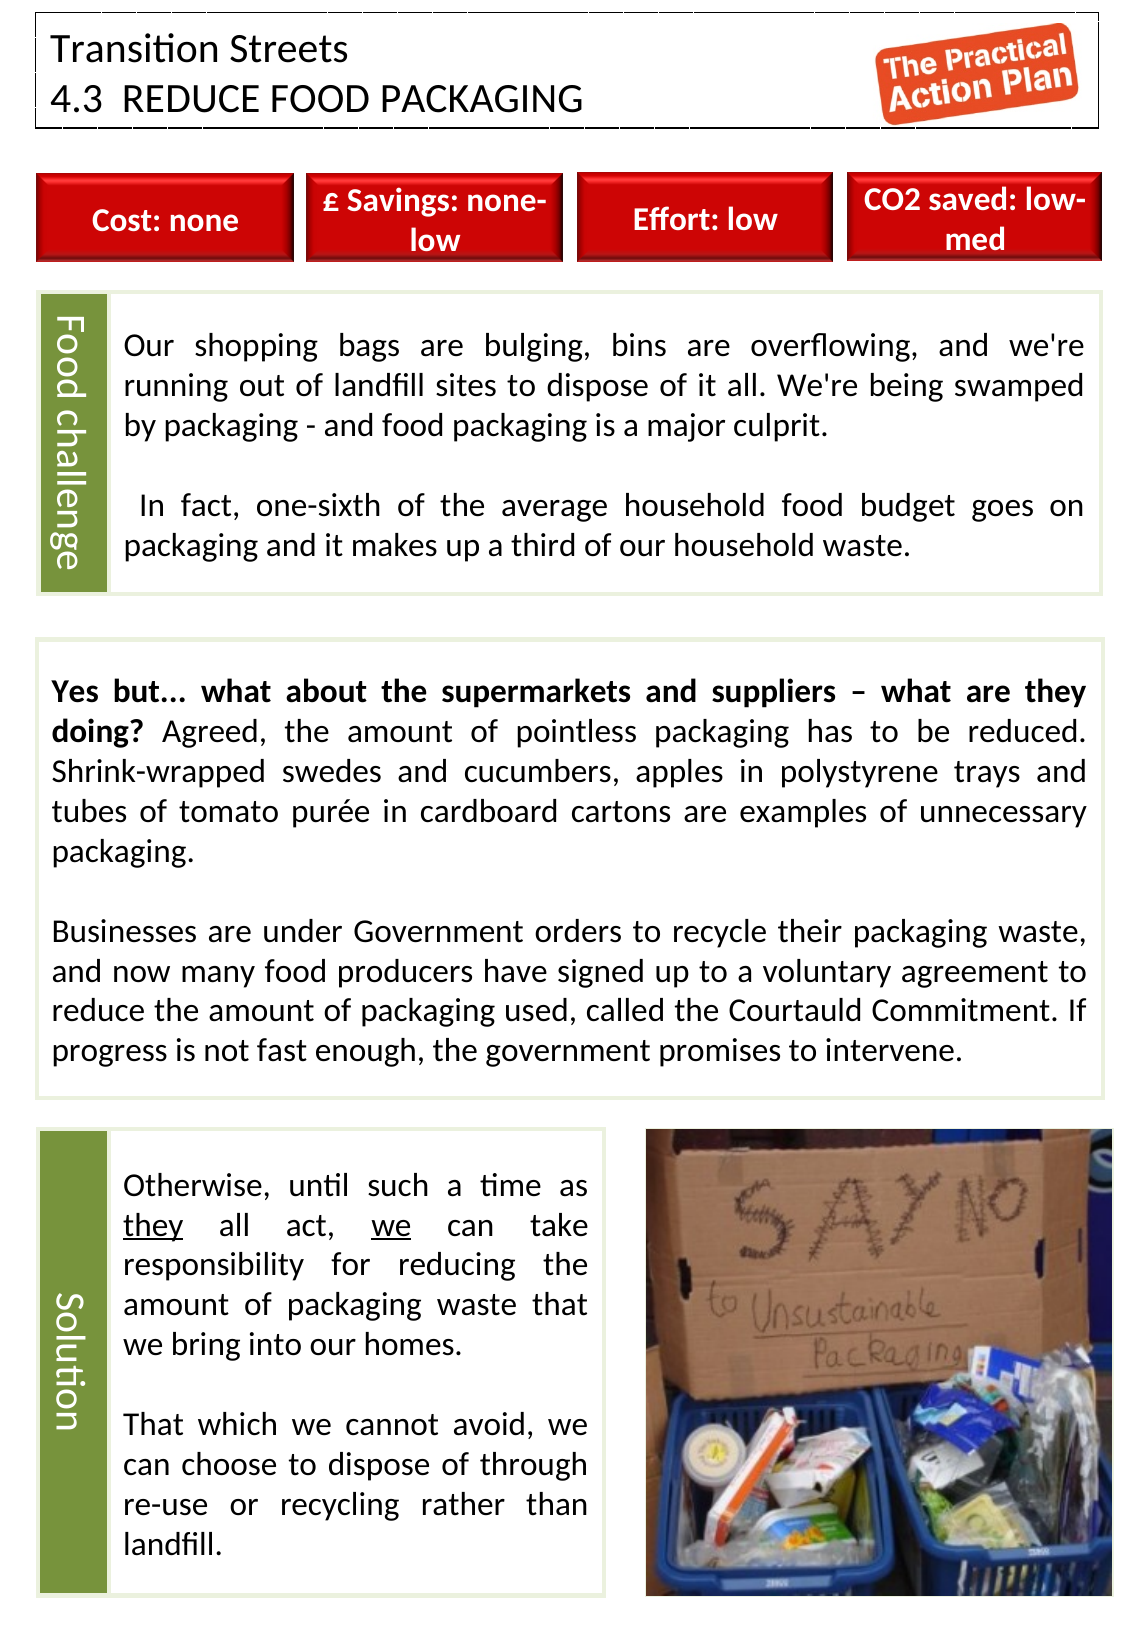

Transition Streets
4.3 REDUCE FOOD PACKAGING
Effort: low
CO2 saved: low-med
Cost: none
£ Savings: none-low
Food challenge
Our shopping bags are bulging, bins are overflowing, and we're running out of landfill sites to dispose of it all. We're being swamped by packaging - and food packaging is a major culprit.
 In fact, one-sixth of the average household food budget goes on packaging and it makes up a third of our household waste.
Yes but... what about the supermarkets and suppliers – what are they doing? Agreed, the amount of pointless packaging has to be reduced. Shrink-wrapped swedes and cucumbers, apples in polystyrene trays and tubes of tomato purée in cardboard cartons are examples of unnecessary packaging.
Businesses are under Government orders to recycle their packaging waste, and now many food producers have signed up to a voluntary agreement to reduce the amount of packaging used, called the Courtauld Commitment. If progress is not fast enough, the government promises to intervene.
Solution
Otherwise, until such a time as they all act, we can take responsibility for reducing the amount of packaging waste that we bring into our homes.
That which we cannot avoid, we can choose to dispose of through re-use or recycling rather than landfill.